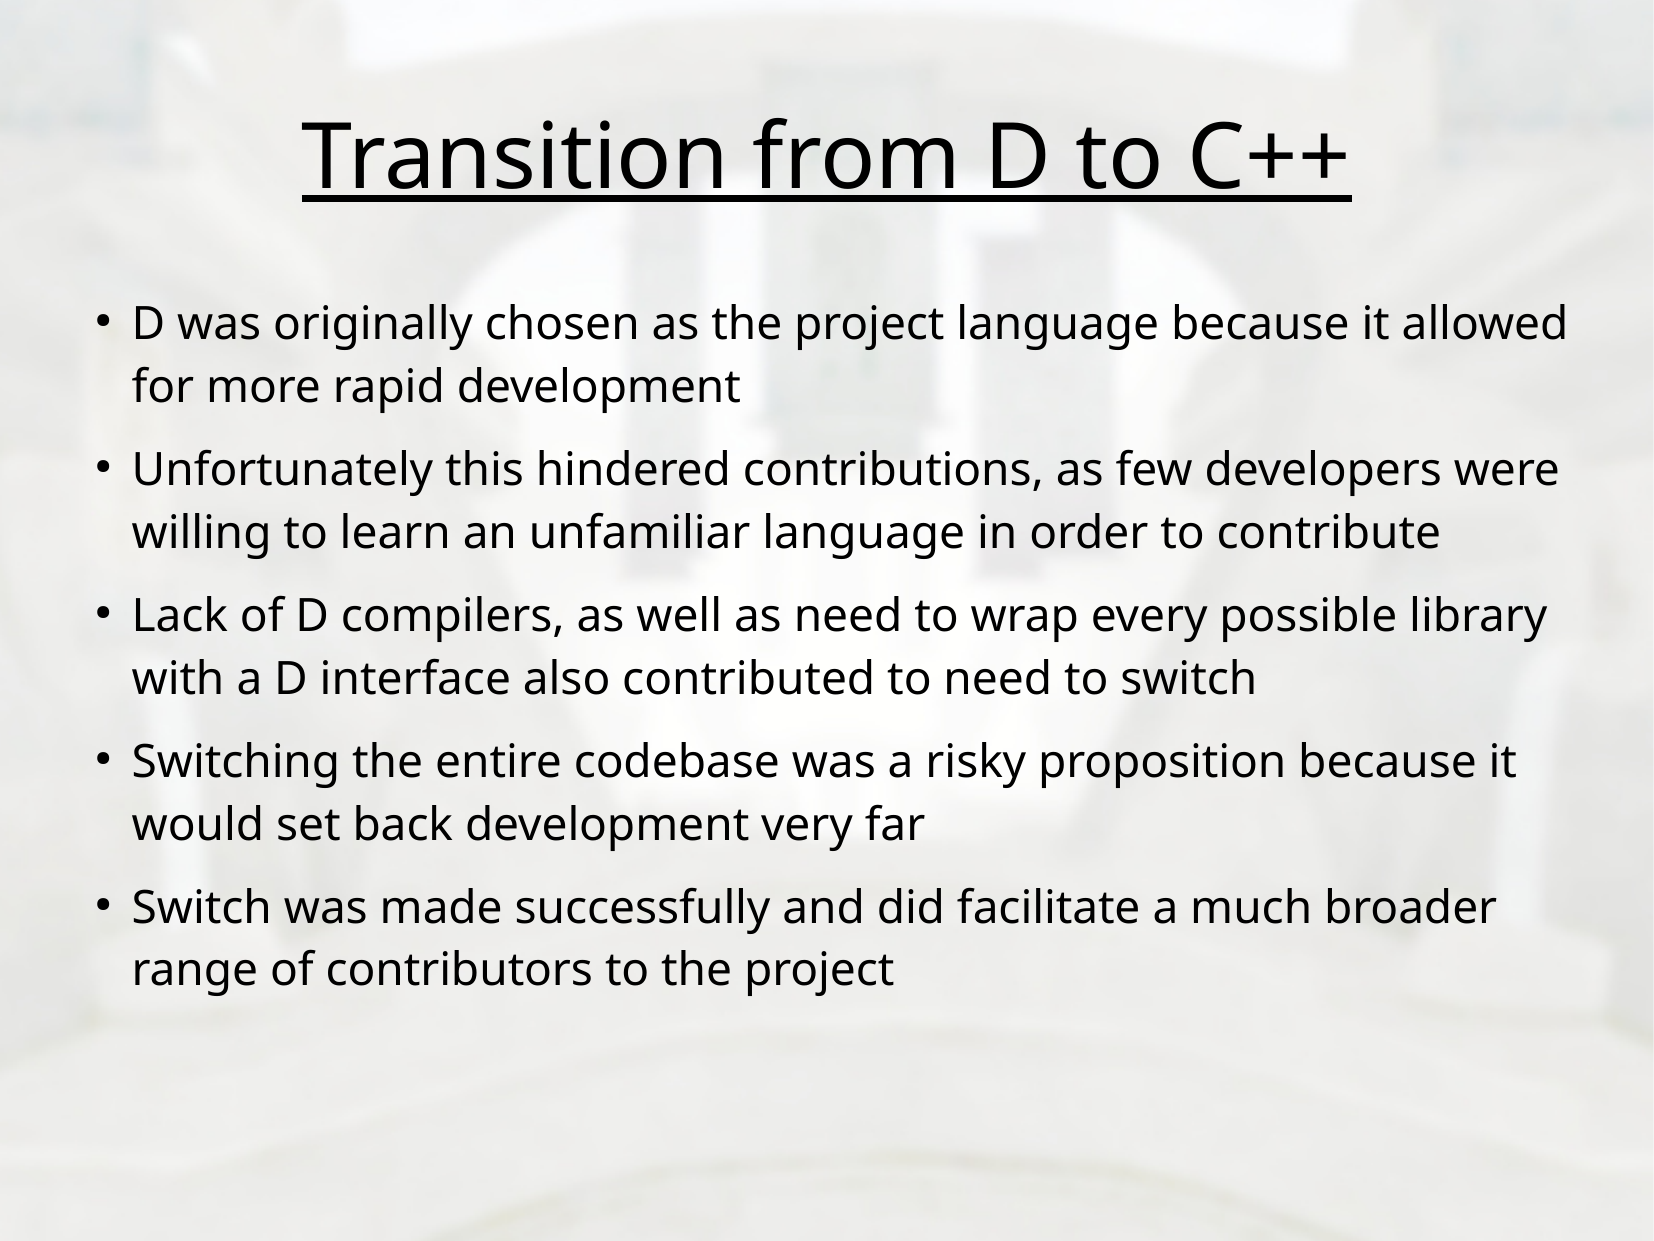

# Transition from D to C++
D was originally chosen as the project language because it allowed for more rapid development
Unfortunately this hindered contributions, as few developers were willing to learn an unfamiliar language in order to contribute
Lack of D compilers, as well as need to wrap every possible library with a D interface also contributed to need to switch
Switching the entire codebase was a risky proposition because it would set back development very far
Switch was made successfully and did facilitate a much broader range of contributors to the project